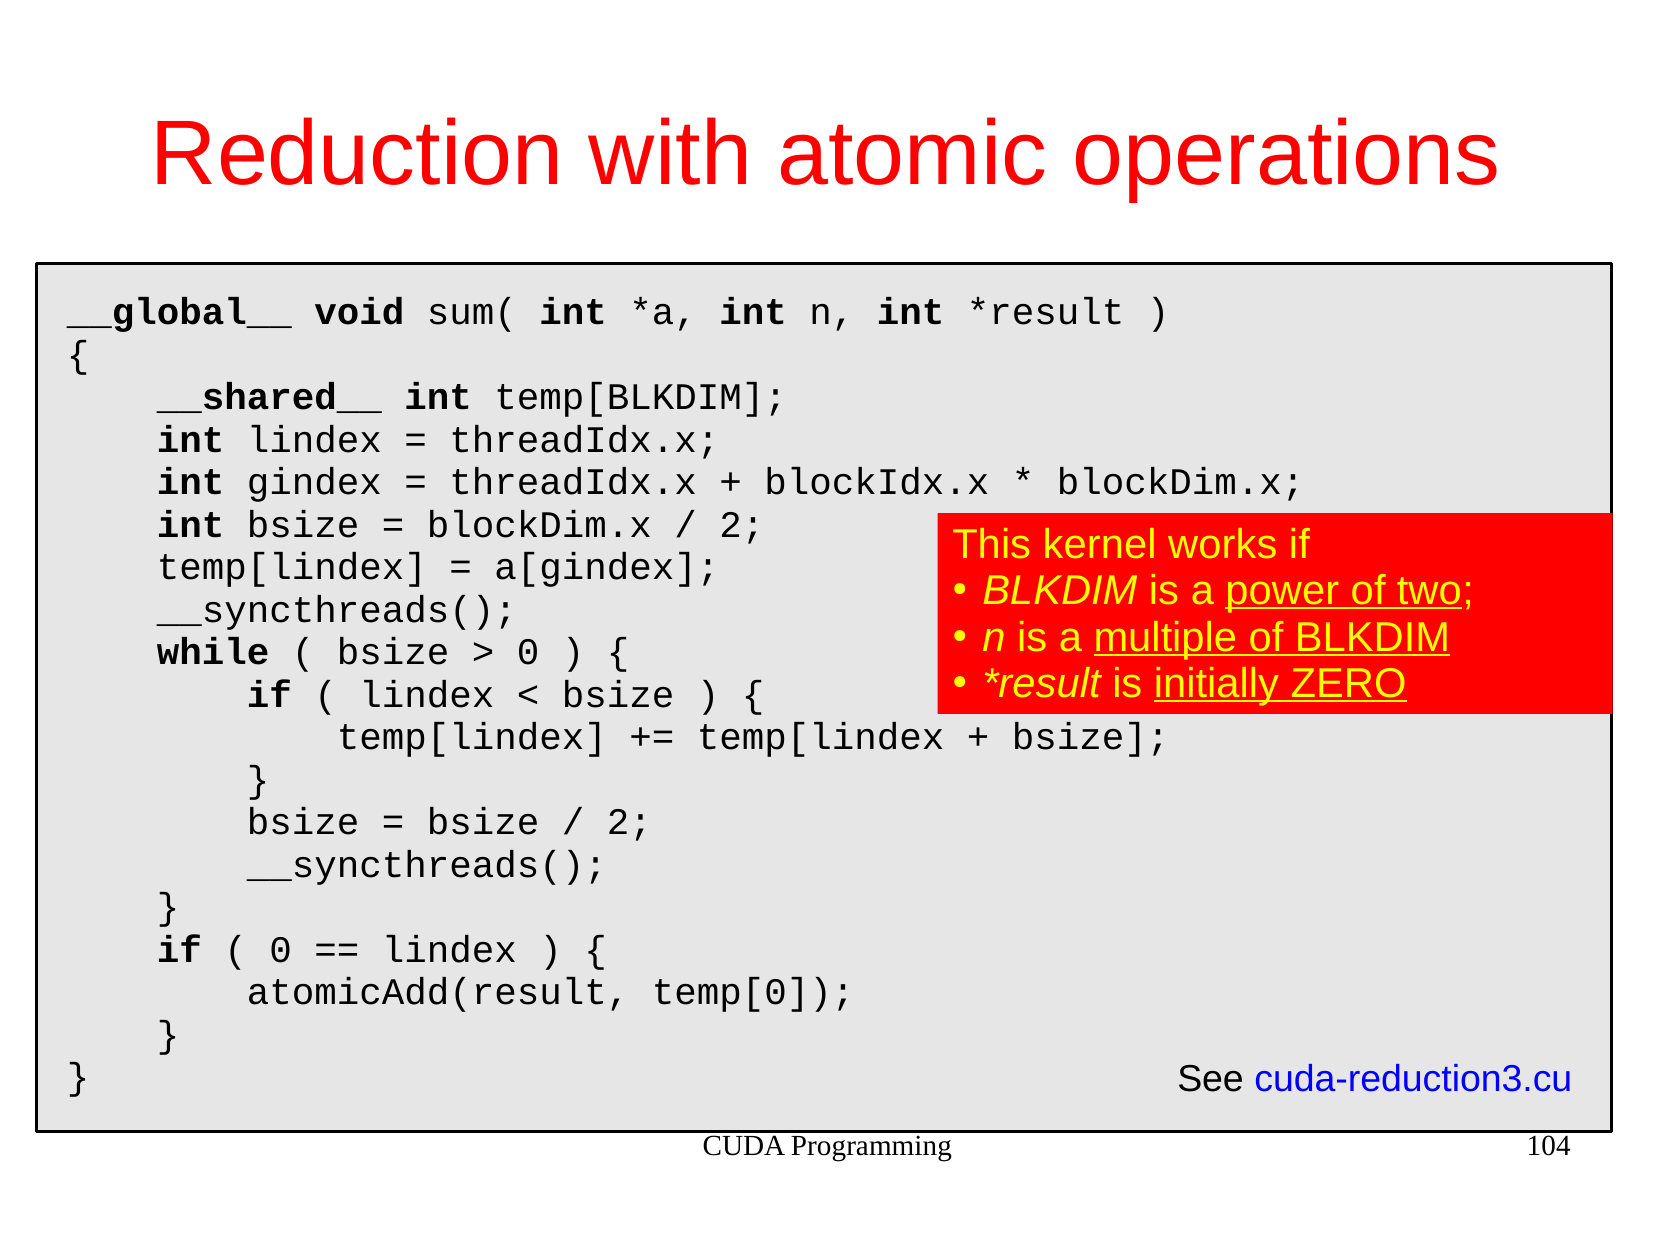

# Reduction with atomic operations
__global__ void sum( int *a, int n, int *result )
{
 __shared__ int temp[BLKDIM];
 int lindex = threadIdx.x;
 int gindex = threadIdx.x + blockIdx.x * blockDim.x;
 int bsize = blockDim.x / 2;
 temp[lindex] = a[gindex];
 __syncthreads();
 while ( bsize > 0 ) {
 if ( lindex < bsize ) {
 temp[lindex] += temp[lindex + bsize];
 }
 bsize = bsize / 2;
 __syncthreads();
 }
 if ( 0 == lindex ) {
 atomicAdd(result, temp[0]);
 }
}
This kernel works if
BLKDIM is a power of two;
n is a multiple of BLKDIM
*result is initially ZERO
See cuda-reduction3.cu
CUDA Programming
104